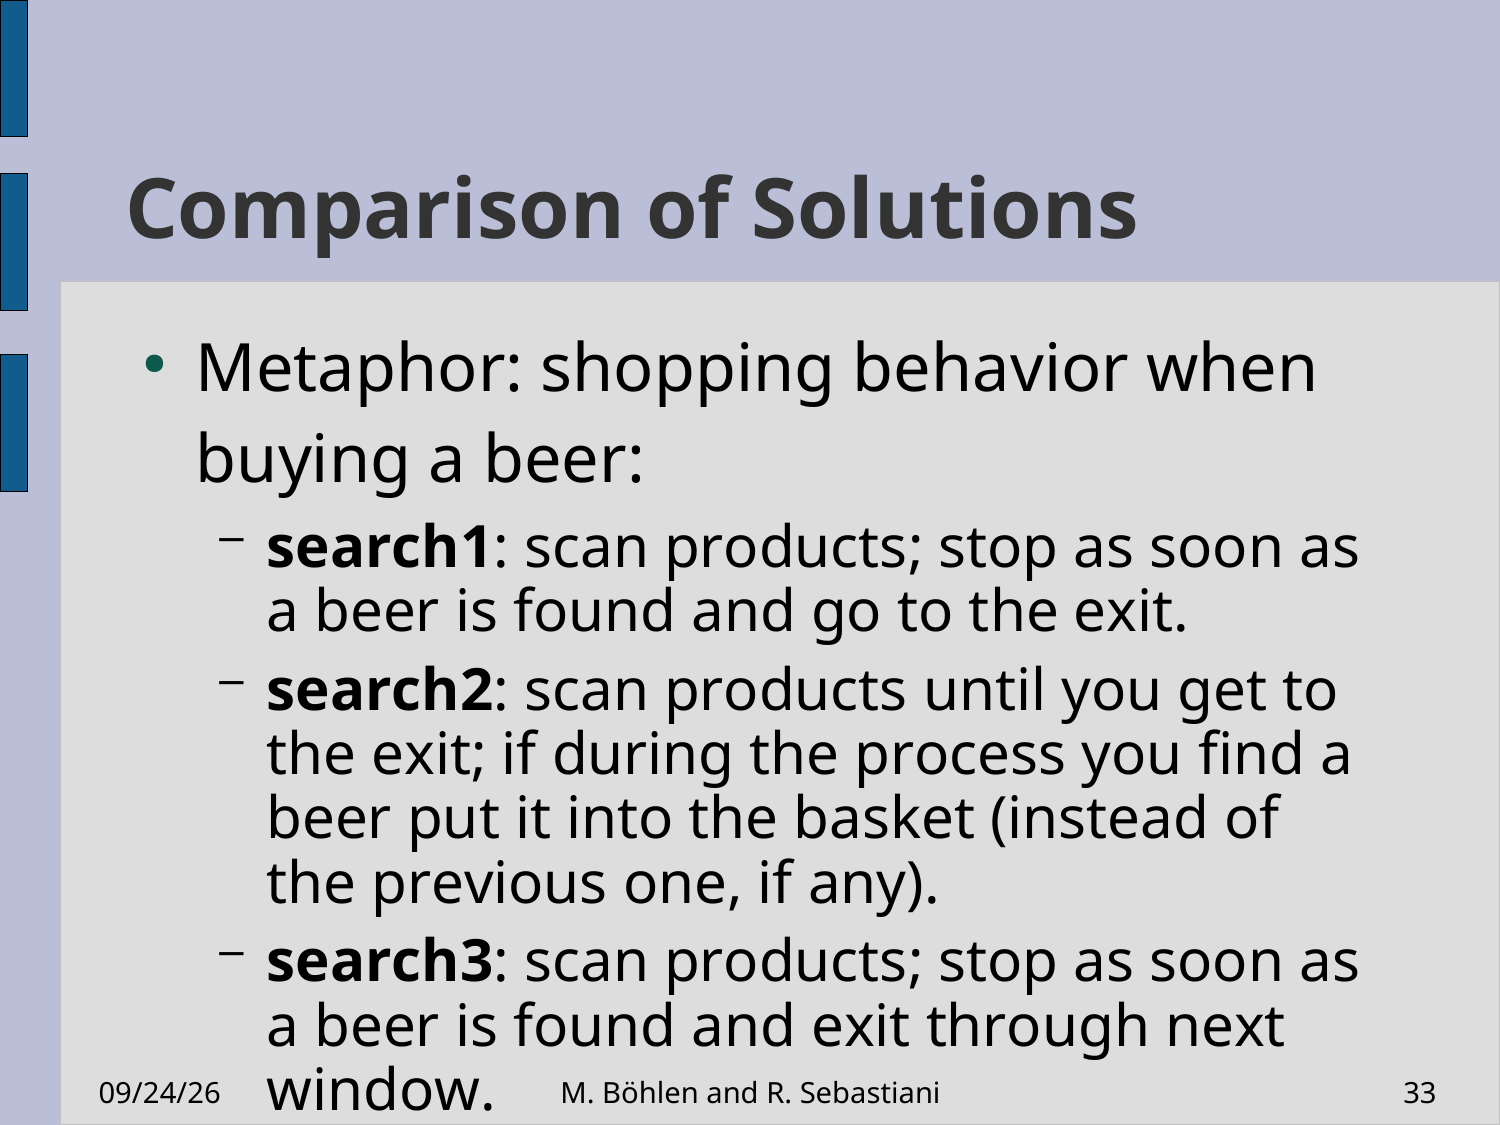

# Comparison of Solutions
Metaphor: shopping behavior when buying a beer:
search1: scan products; stop as soon as a beer is found and go to the exit.
search2: scan products until you get to the exit; if during the process you find a beer put it into the basket (instead of the previous one, if any).
search3: scan products; stop as soon as a beer is found and exit through next window.
M. Böhlen and R. Sebastiani
33